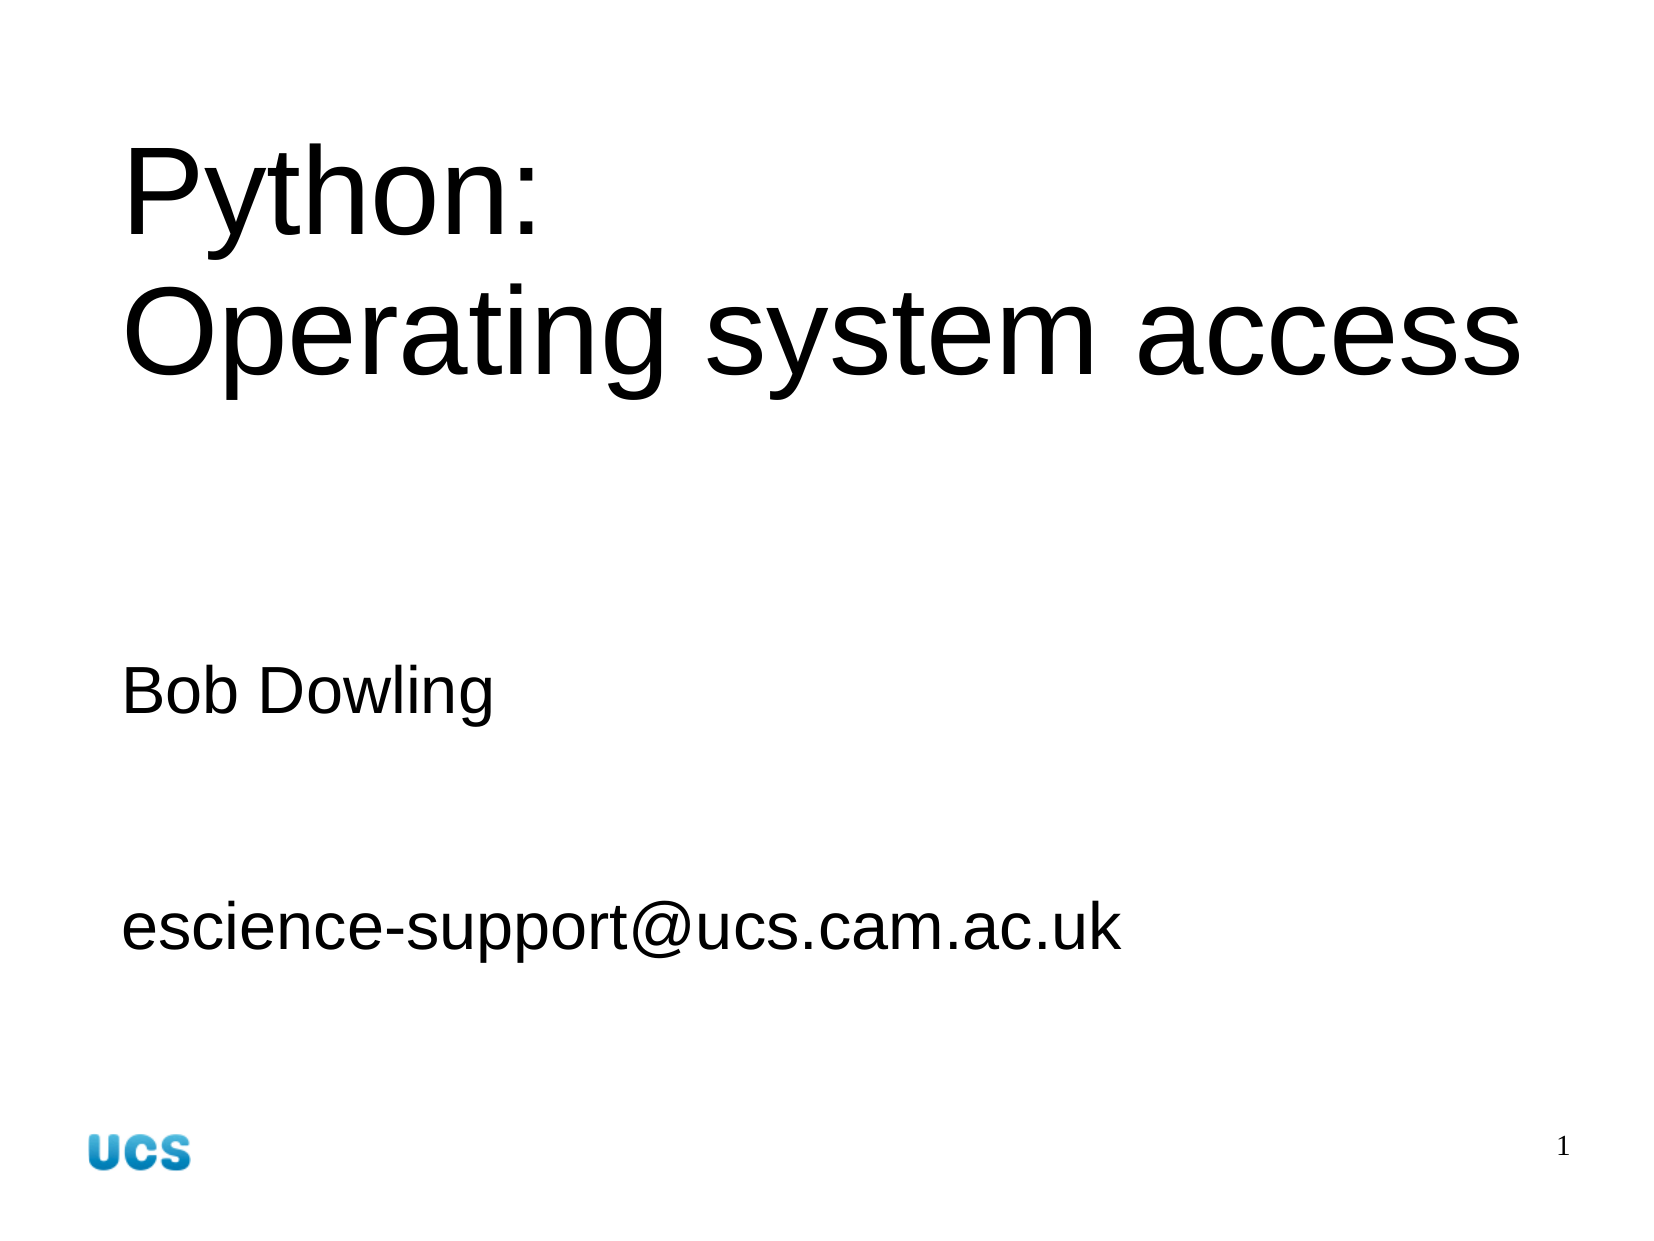

Python:
Operating system access
Bob Dowling
escience-support@ucs.cam.ac.uk
1